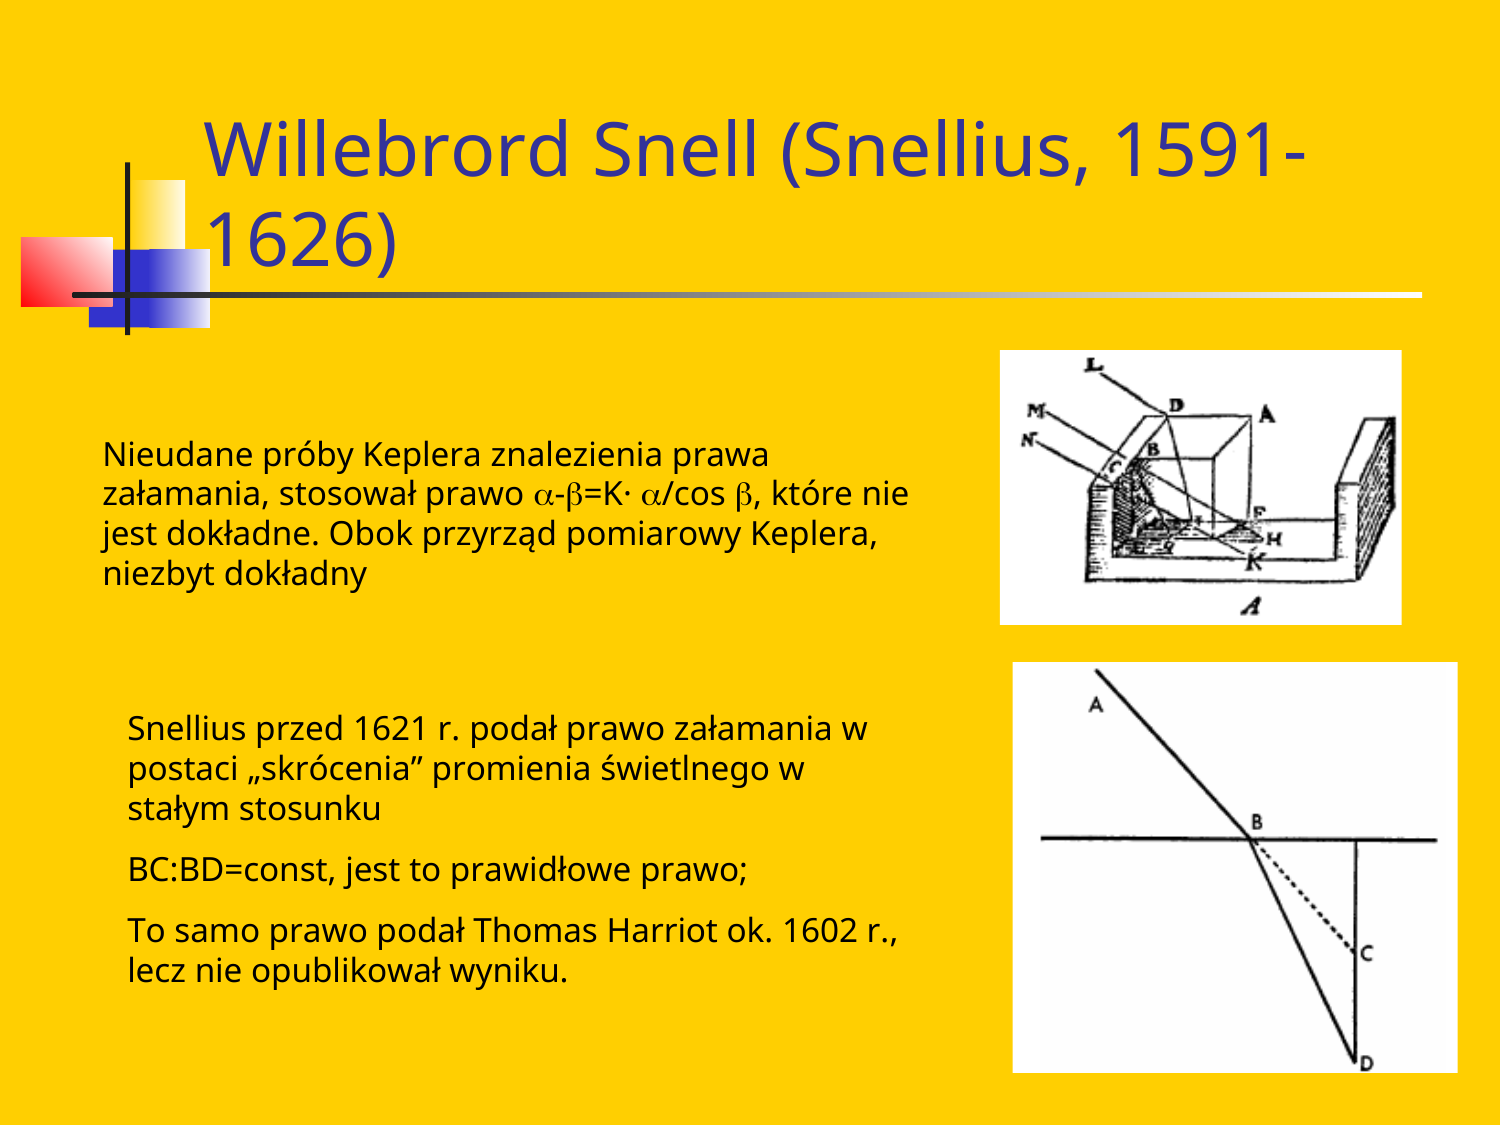

# Willebrord Snell (Snellius, 1591-1626)
Nieudane próby Keplera znalezienia prawa załamania, stosował prawo -=K· /cos , które nie jest dokładne. Obok przyrząd pomiarowy Keplera, niezbyt dokładny
Snellius przed 1621 r. podał prawo załamania w postaci „skrócenia” promienia świetlnego w stałym stosunku
BC:BD=const, jest to prawidłowe prawo;
To samo prawo podał Thomas Harriot ok. 1602 r., lecz nie opublikował wyniku.